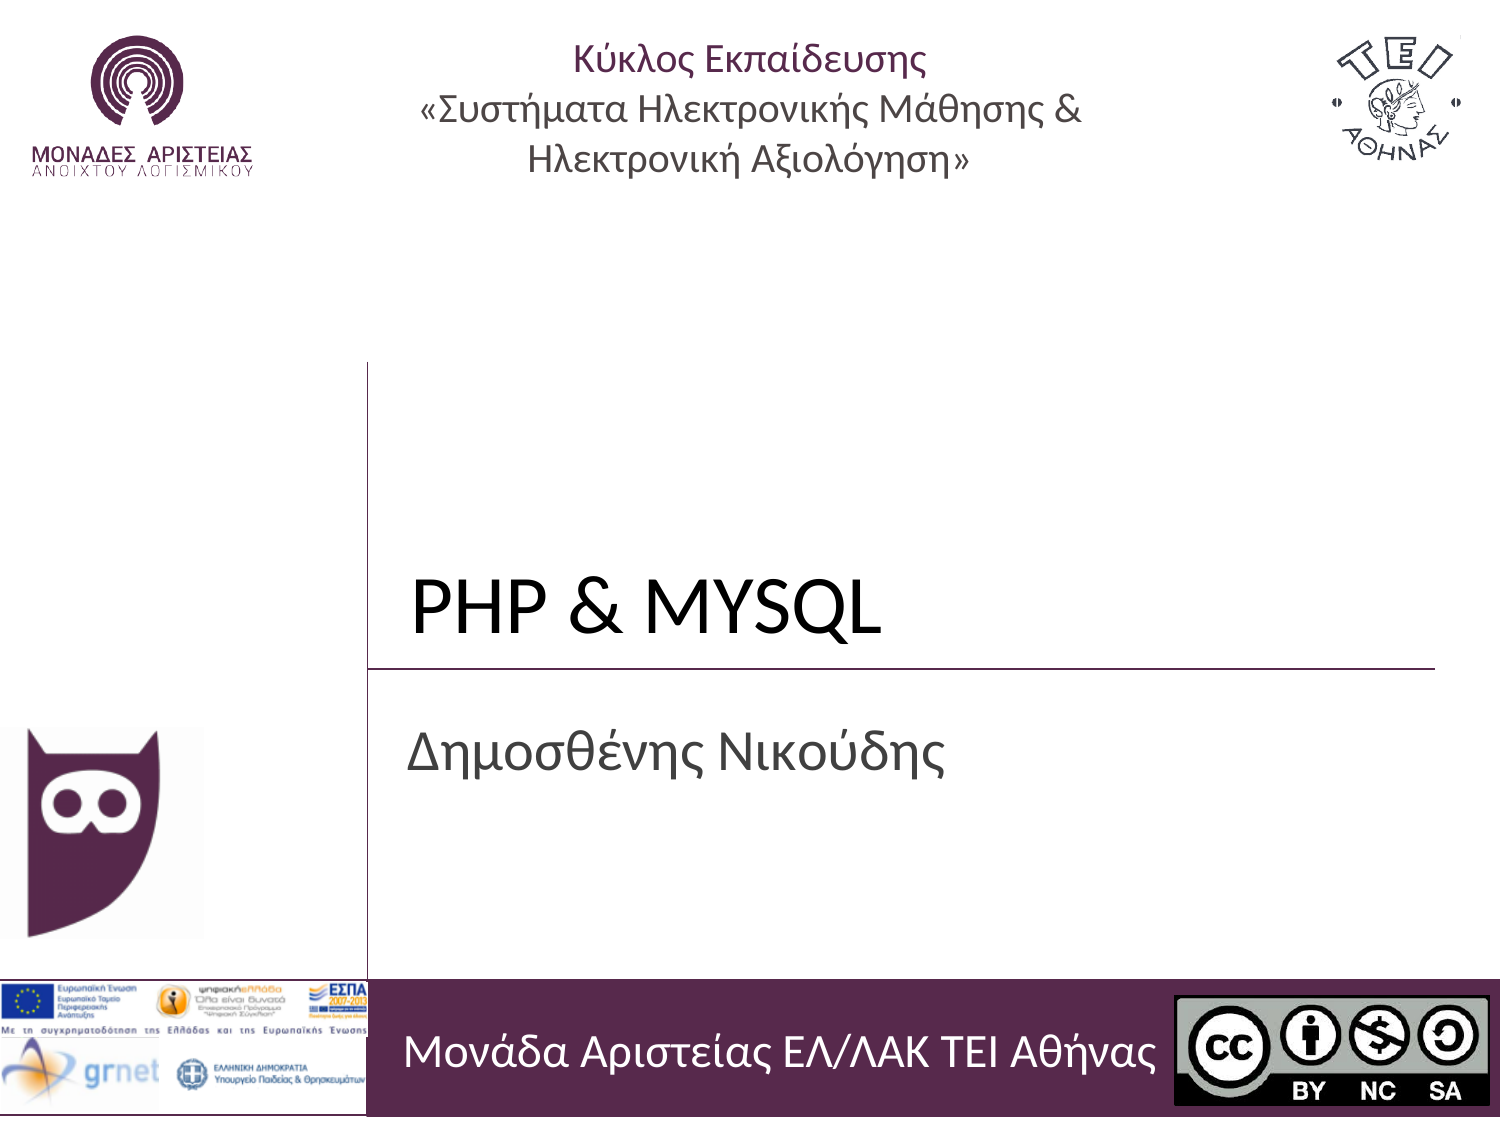

Κύκλος Εκπαίδευσης
«Συστήματα Ηλεκτρονικής Μάθησης & Ηλεκτρονική Αξιολόγηση»
# PHP & MySQL
Δημοσθένης Νικούδης
Μονάδα Αριστείας ΕΛ/ΛΑΚ ΤΕΙ Αθήνας